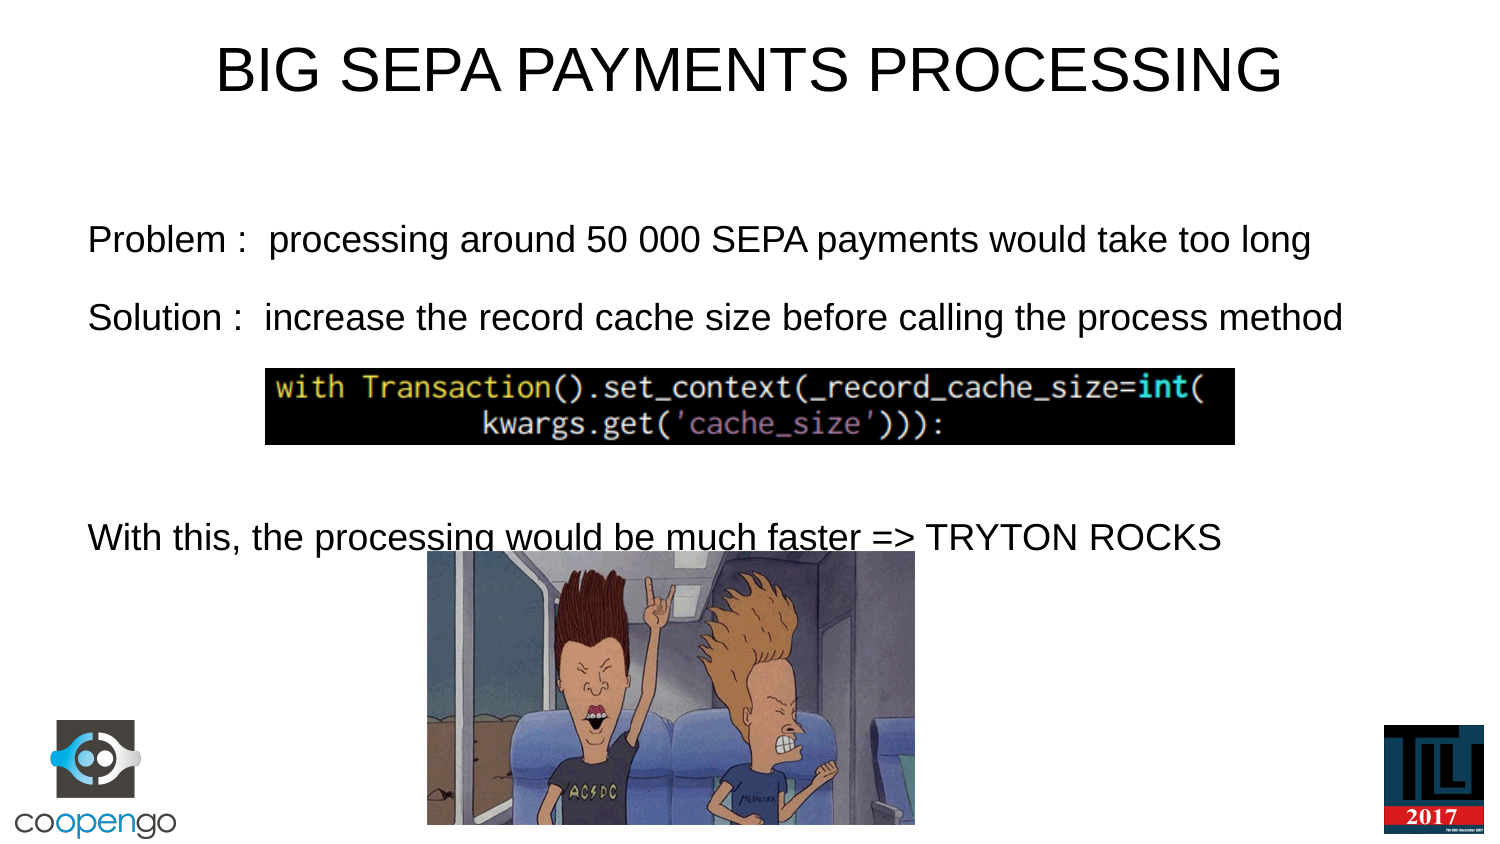

# BIG SEPA PAYMENTS PROCESSING
Problem : processing around 50 000 SEPA payments would take too long
Solution : increase the record cache size before calling the process method
With this, the processing would be much faster => TRYTON ROCKS